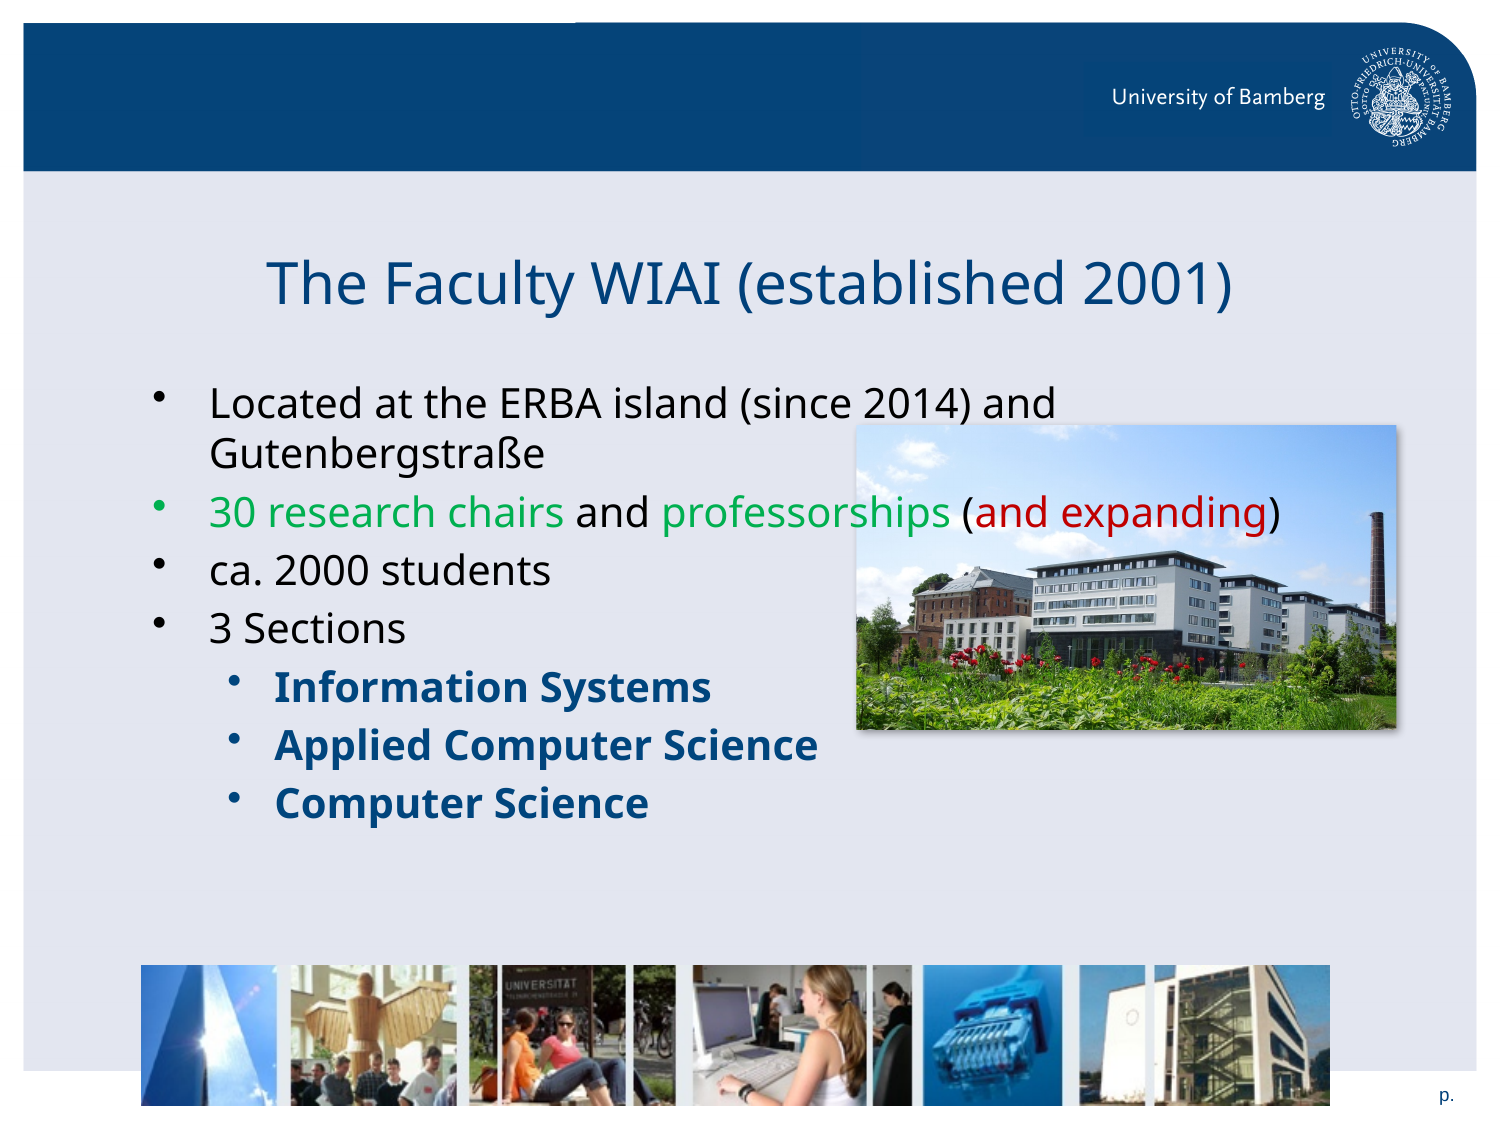

# The Faculty WIAI (established 2001)
Located at the ERBA island (since 2014) and Gutenbergstraße
30 research chairs and professorships (and expanding)
ca. 2000 students
3 Sections
Information Systems
Applied Computer Science
Computer Science